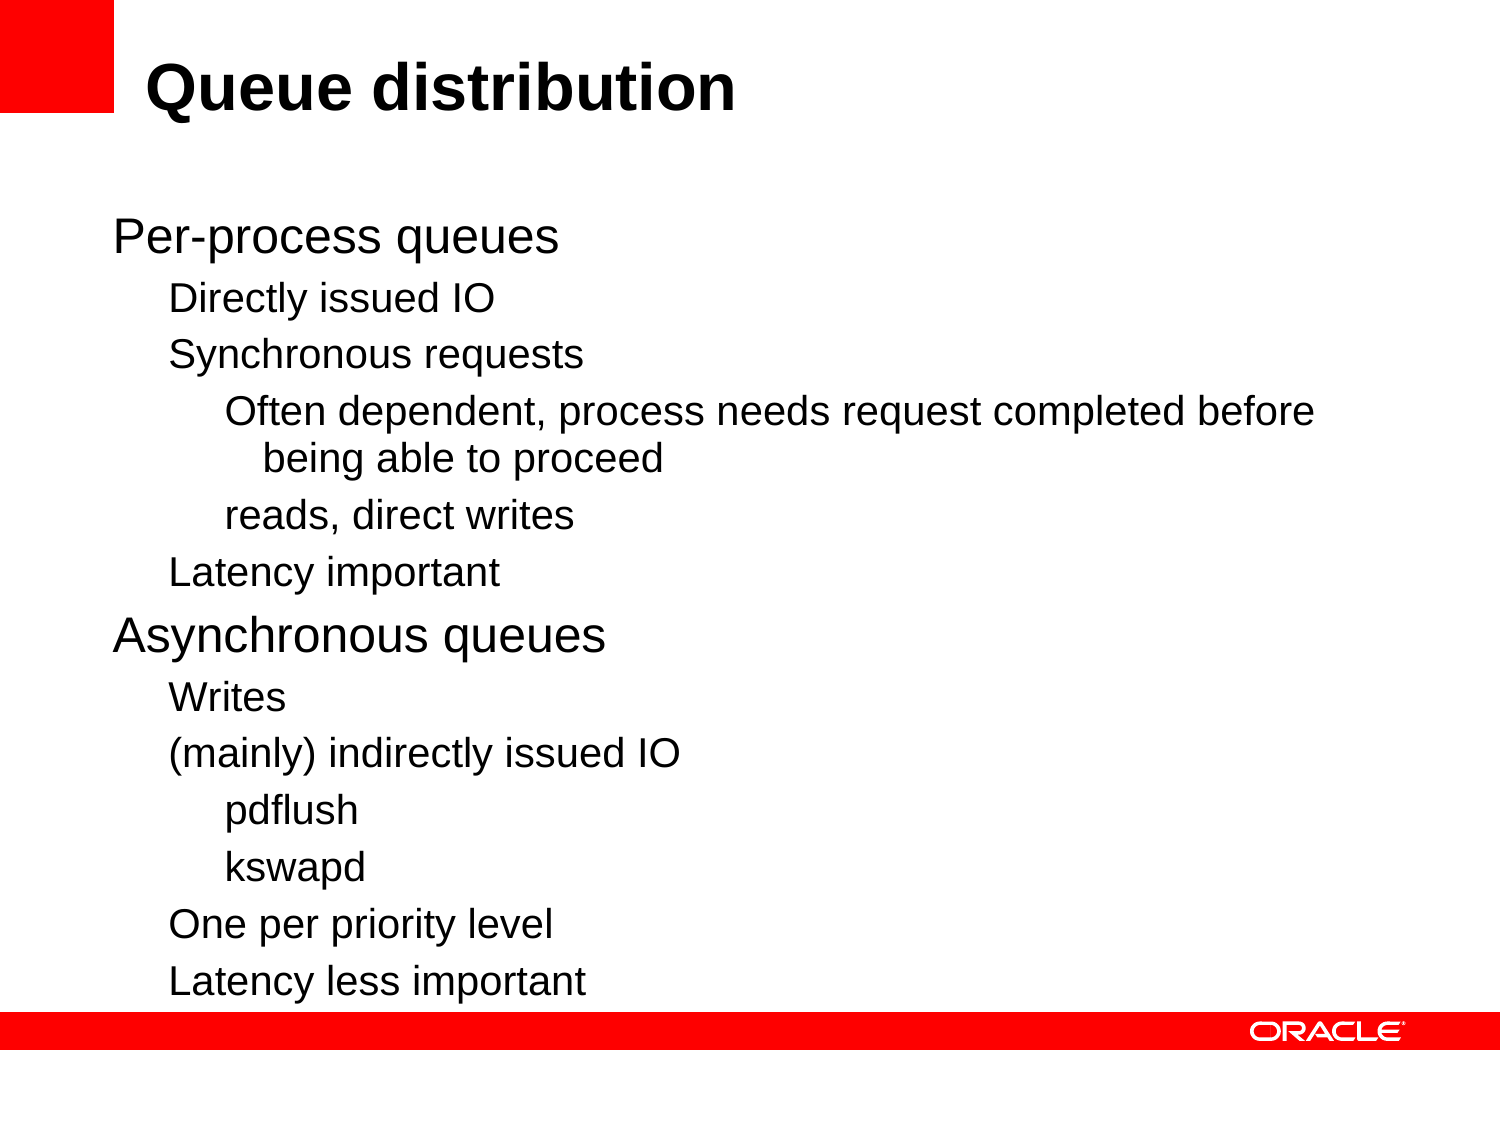

# Queue distribution
Per-process queues
Directly issued IO
Synchronous requests
Often dependent, process needs request completed before being able to proceed
reads, direct writes
Latency important
Asynchronous queues
Writes
(mainly) indirectly issued IO
pdflush
kswapd
One per priority level
Latency less important